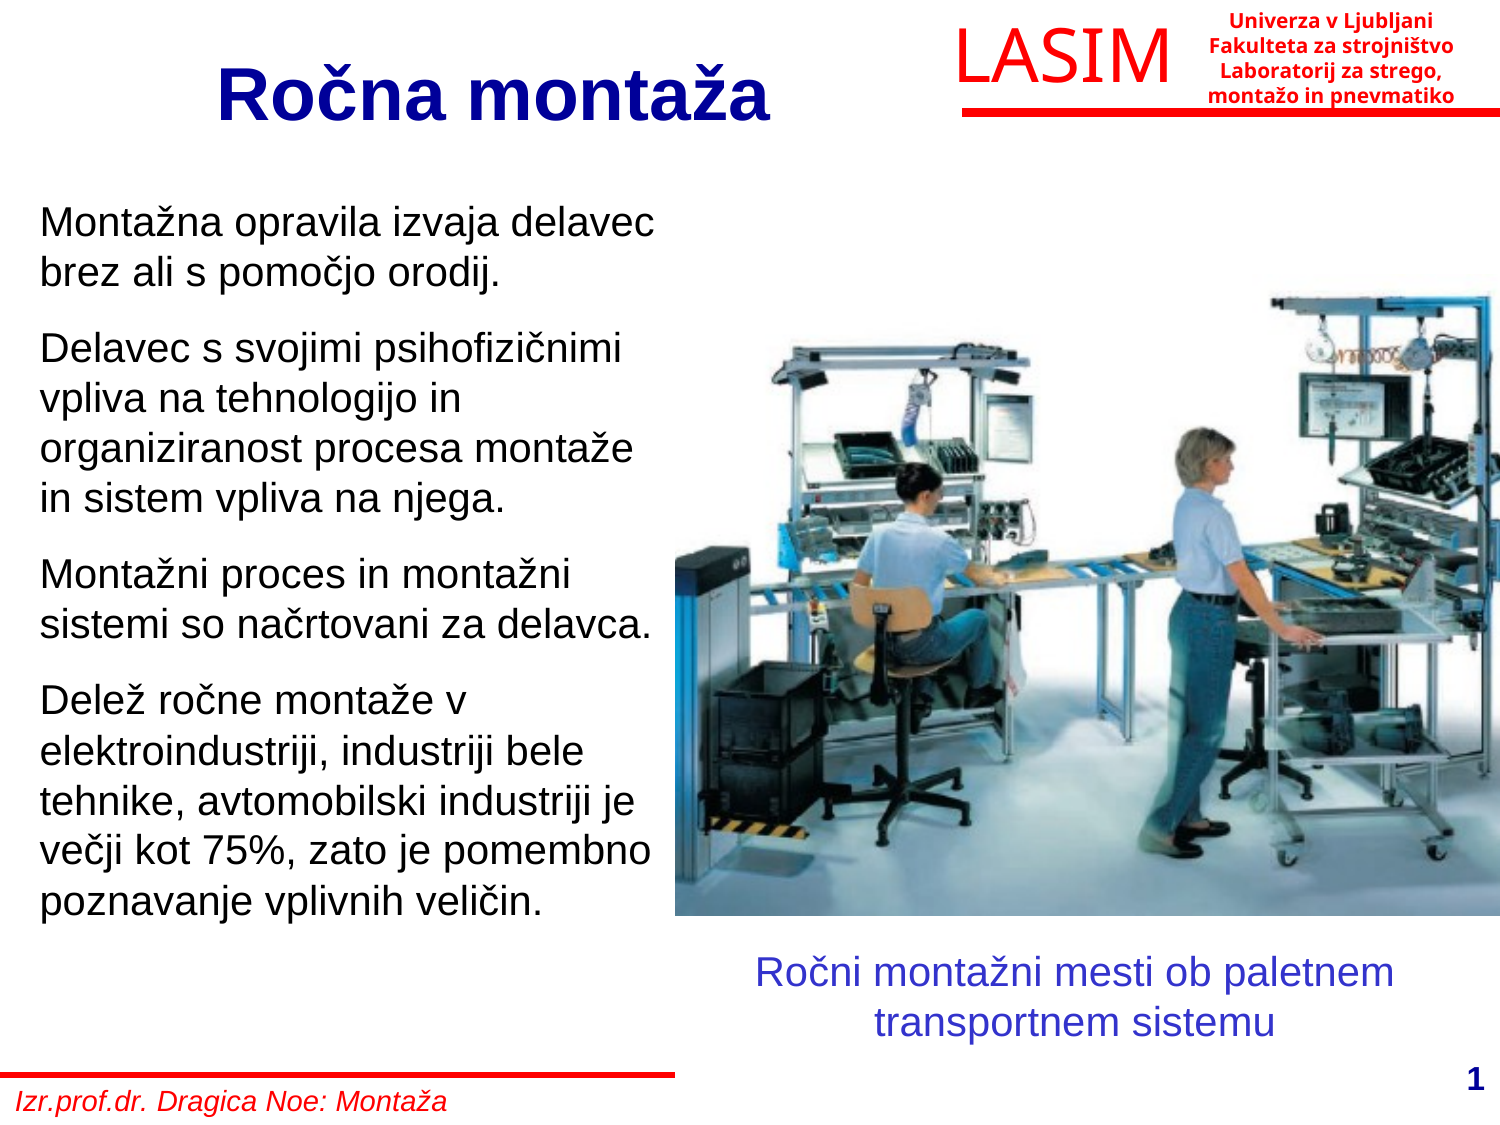

# Ročna montaža
Montažna opravila izvaja delavec brez ali s pomočjo orodij.
Delavec s svojimi psihofizičnimi vpliva na tehnologijo in organiziranost procesa montaže in sistem vpliva na njega.
Montažni proces in montažni sistemi so načrtovani za delavca.
Delež ročne montaže v elektroindustriji, industriji bele tehnike, avtomobilski industriji je večji kot 75%, zato je pomembno poznavanje vplivnih veličin.
Ročni montažni mesti ob paletnem transportnem sistemu